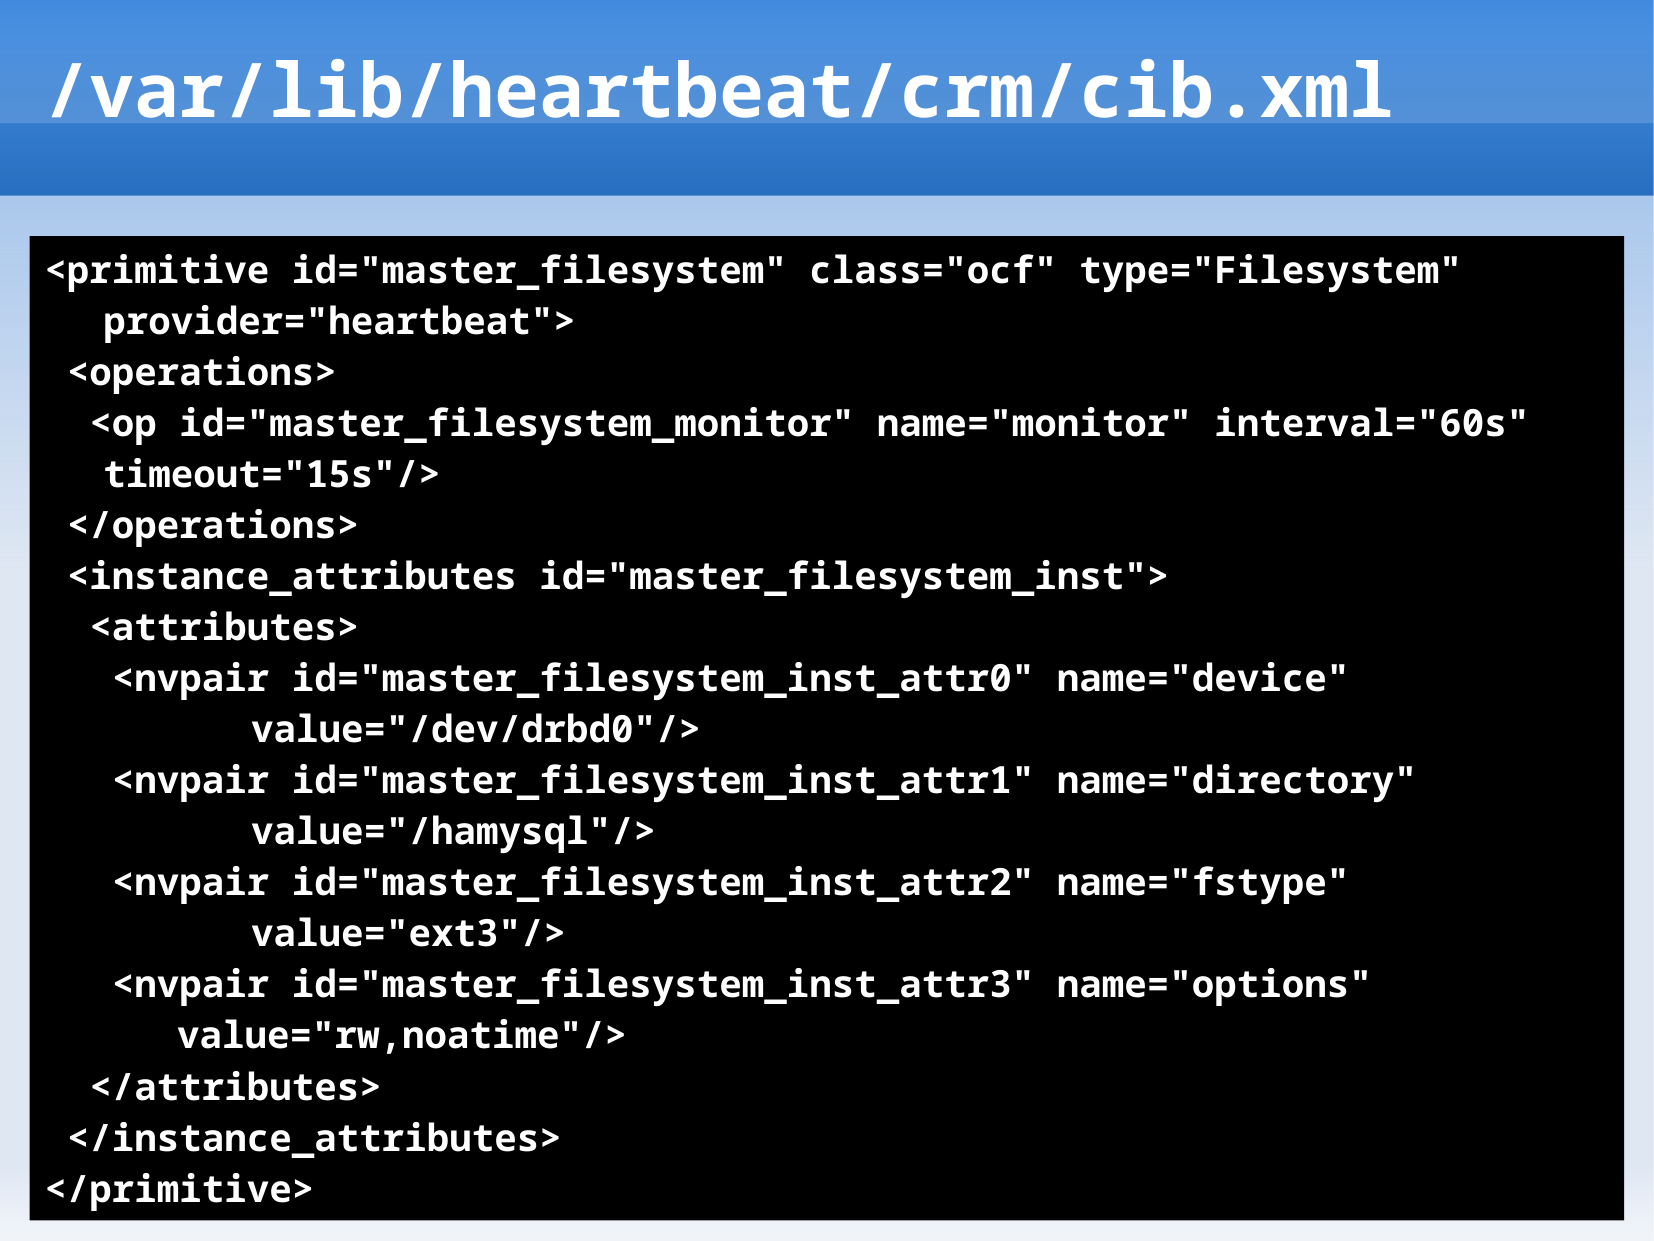

/var/lib/heartbeat/crm/cib.xml
<primitive id="master_filesystem" class="ocf" type="Filesystem" 		provider="heartbeat">
 <operations>
 <op id="master_filesystem_monitor" name="monitor" interval="60s" 	timeout="15s"/>
 </operations>
 <instance_attributes id="master_filesystem_inst">
 <attributes>
 <nvpair id="master_filesystem_inst_attr0" name="device" 					value="/dev/drbd0"/>
 <nvpair id="master_filesystem_inst_attr1" name="directory" 				value="/hamysql"/>
 <nvpair id="master_filesystem_inst_attr2" name="fstype" 					value="ext3"/>
 <nvpair id="master_filesystem_inst_attr3" name="options" 				value="rw,noatime"/>
 </attributes>
 </instance_attributes>
</primitive>